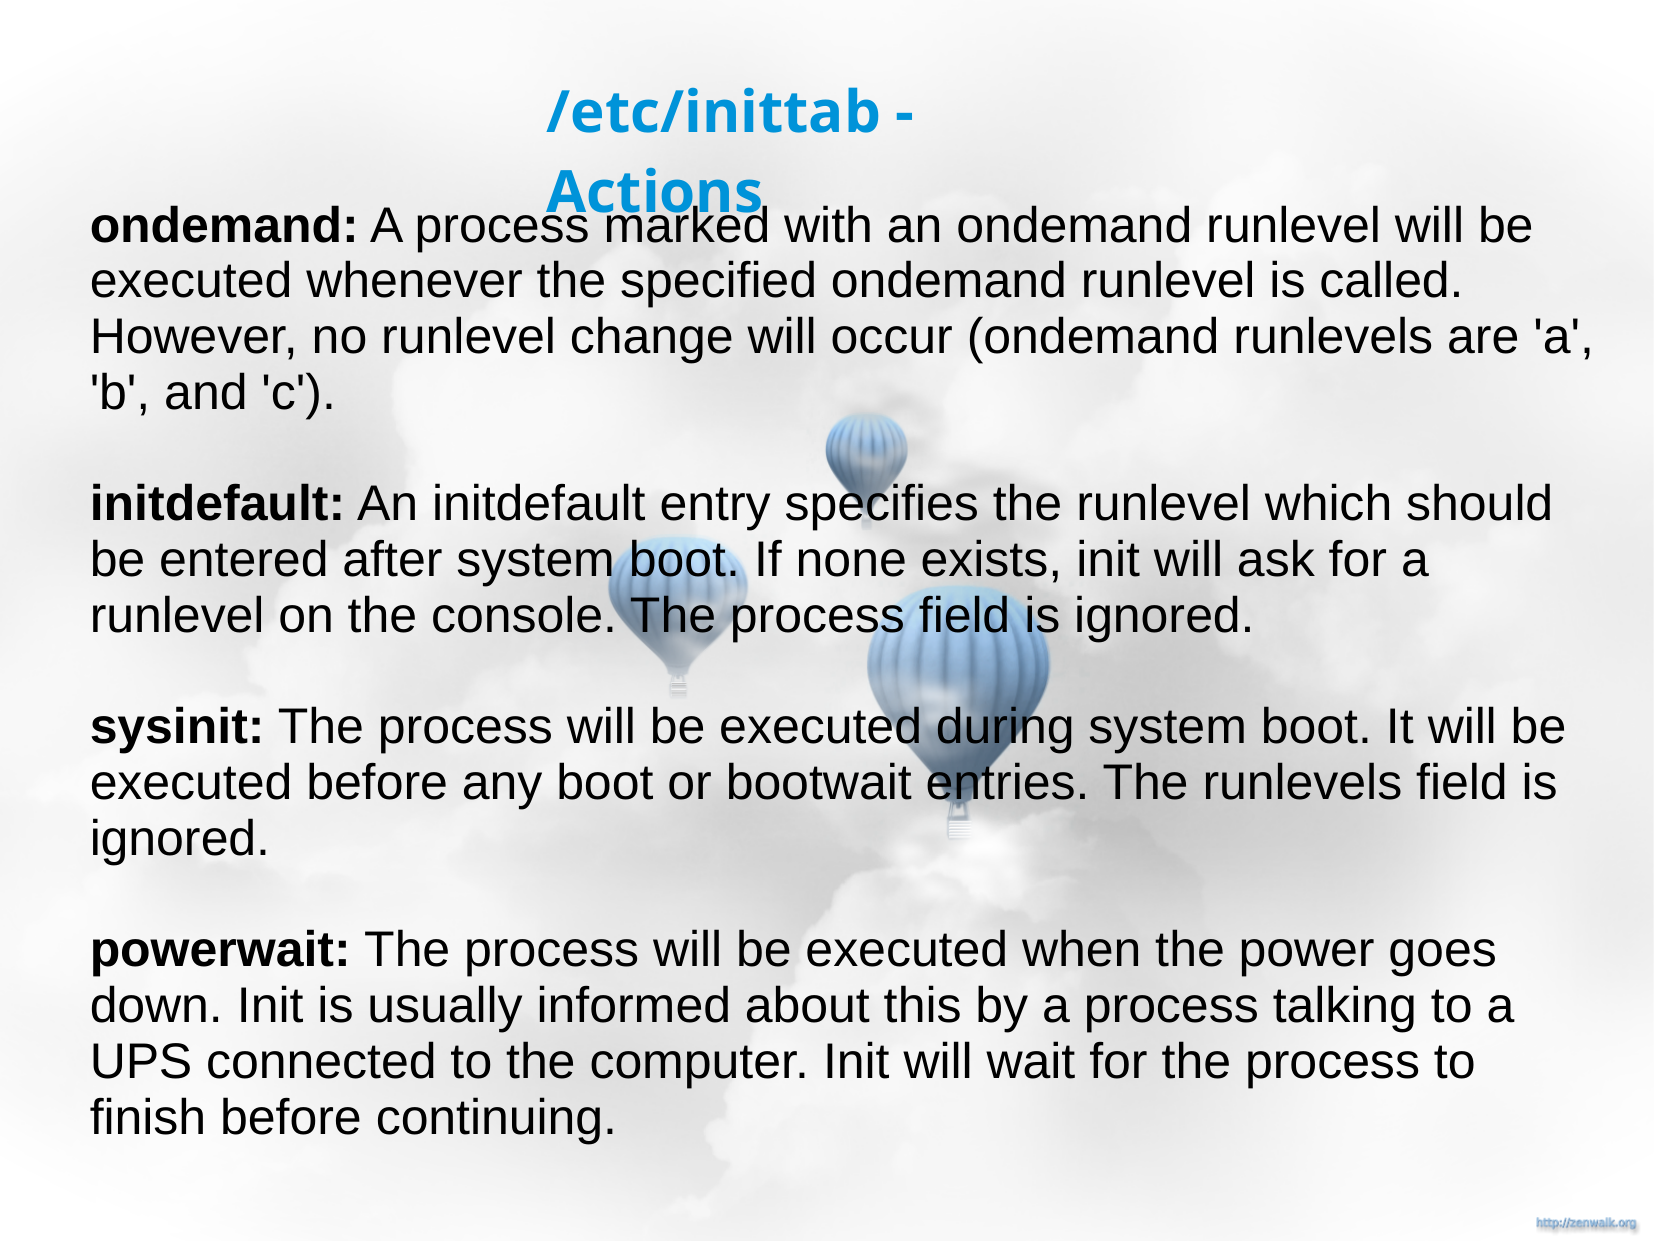

/etc/inittab - Actions
ondemand: A process marked with an ondemand runlevel will be executed whenever the specified ondemand runlevel is called. However, no runlevel change will occur (ondemand runlevels are 'a', 'b', and 'c').
initdefault: An initdefault entry specifies the runlevel which should be entered after system boot. If none exists, init will ask for a runlevel on the console. The process field is ignored.
sysinit: The process will be executed during system boot. It will be executed before any boot or bootwait entries. The runlevels field is ignored.
powerwait: The process will be executed when the power goes down. Init is usually informed about this by a process talking to a UPS connected to the computer. Init will wait for the process to finish before continuing.